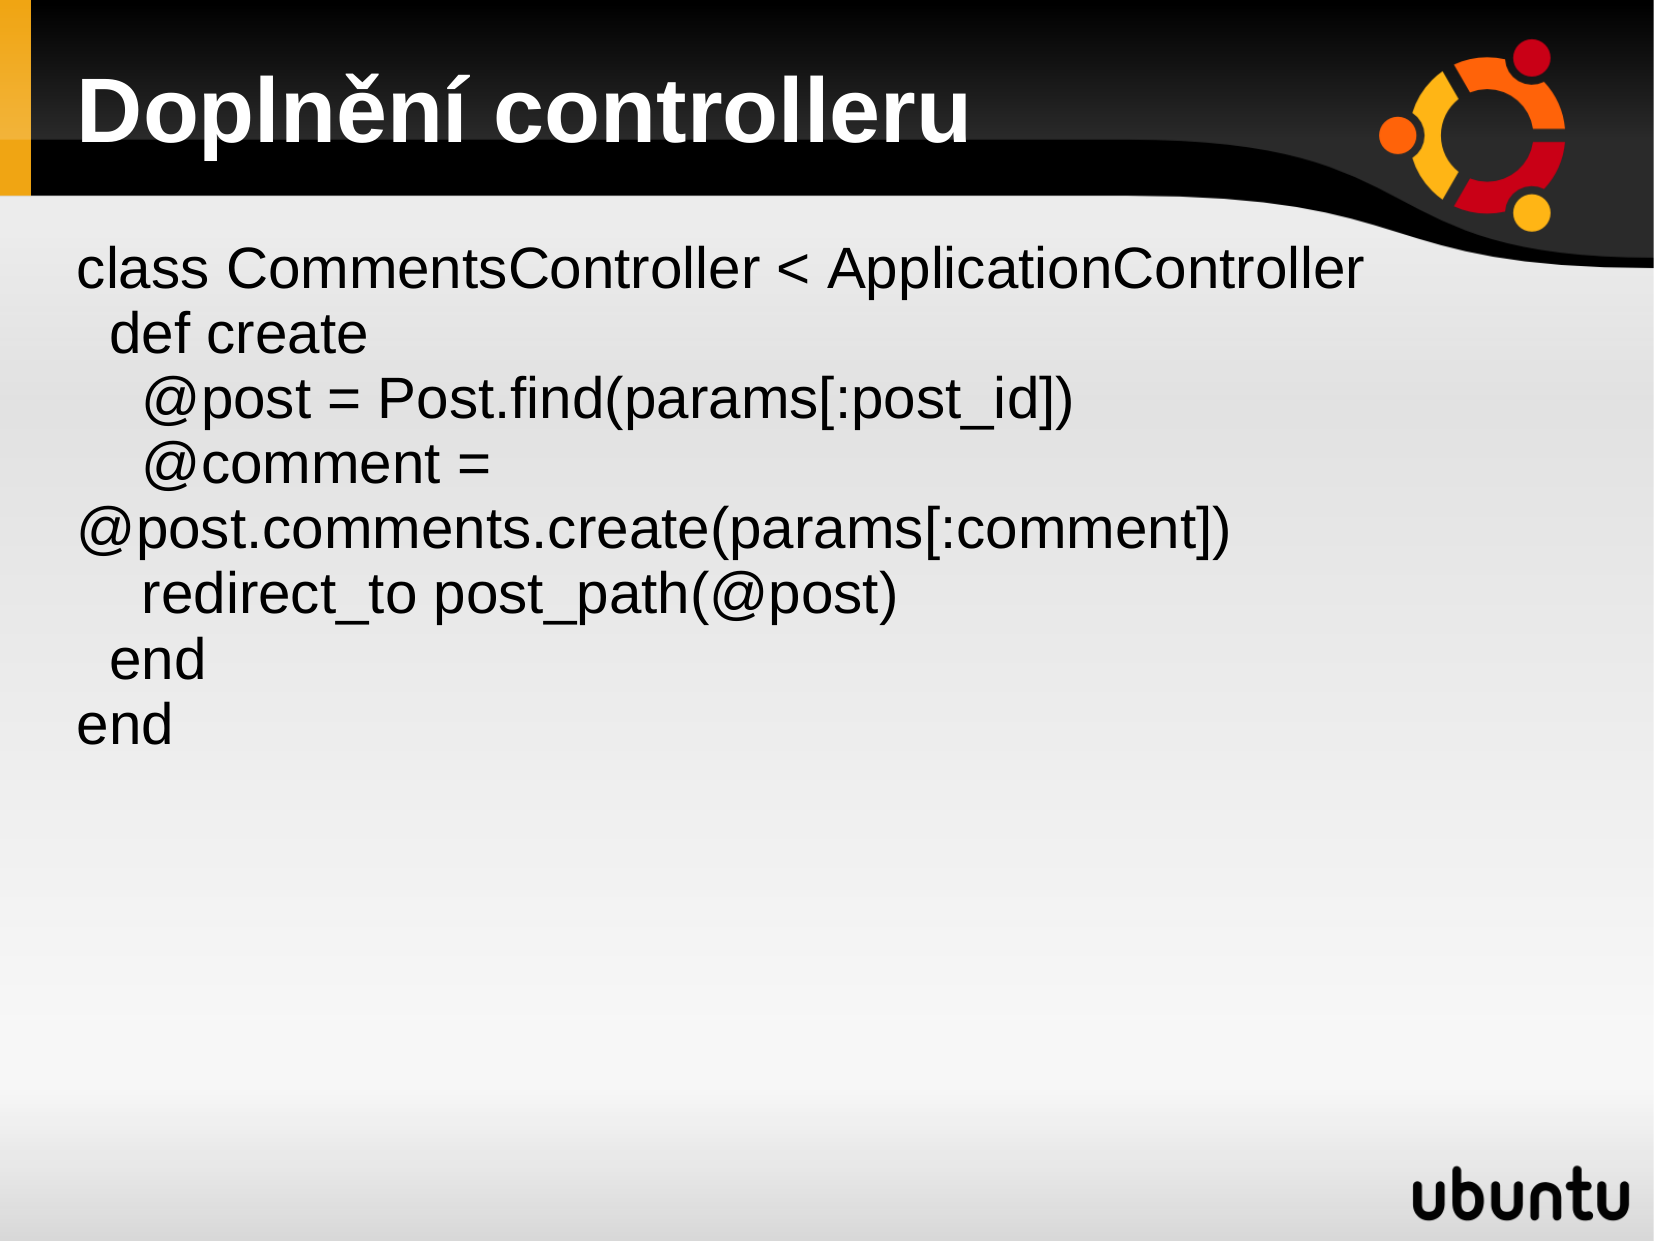

# Doplnění controlleru
class CommentsController < ApplicationController
 def create
 @post = Post.find(params[:post_id])
 @comment = @post.comments.create(params[:comment])
 redirect_to post_path(@post)
 end
end